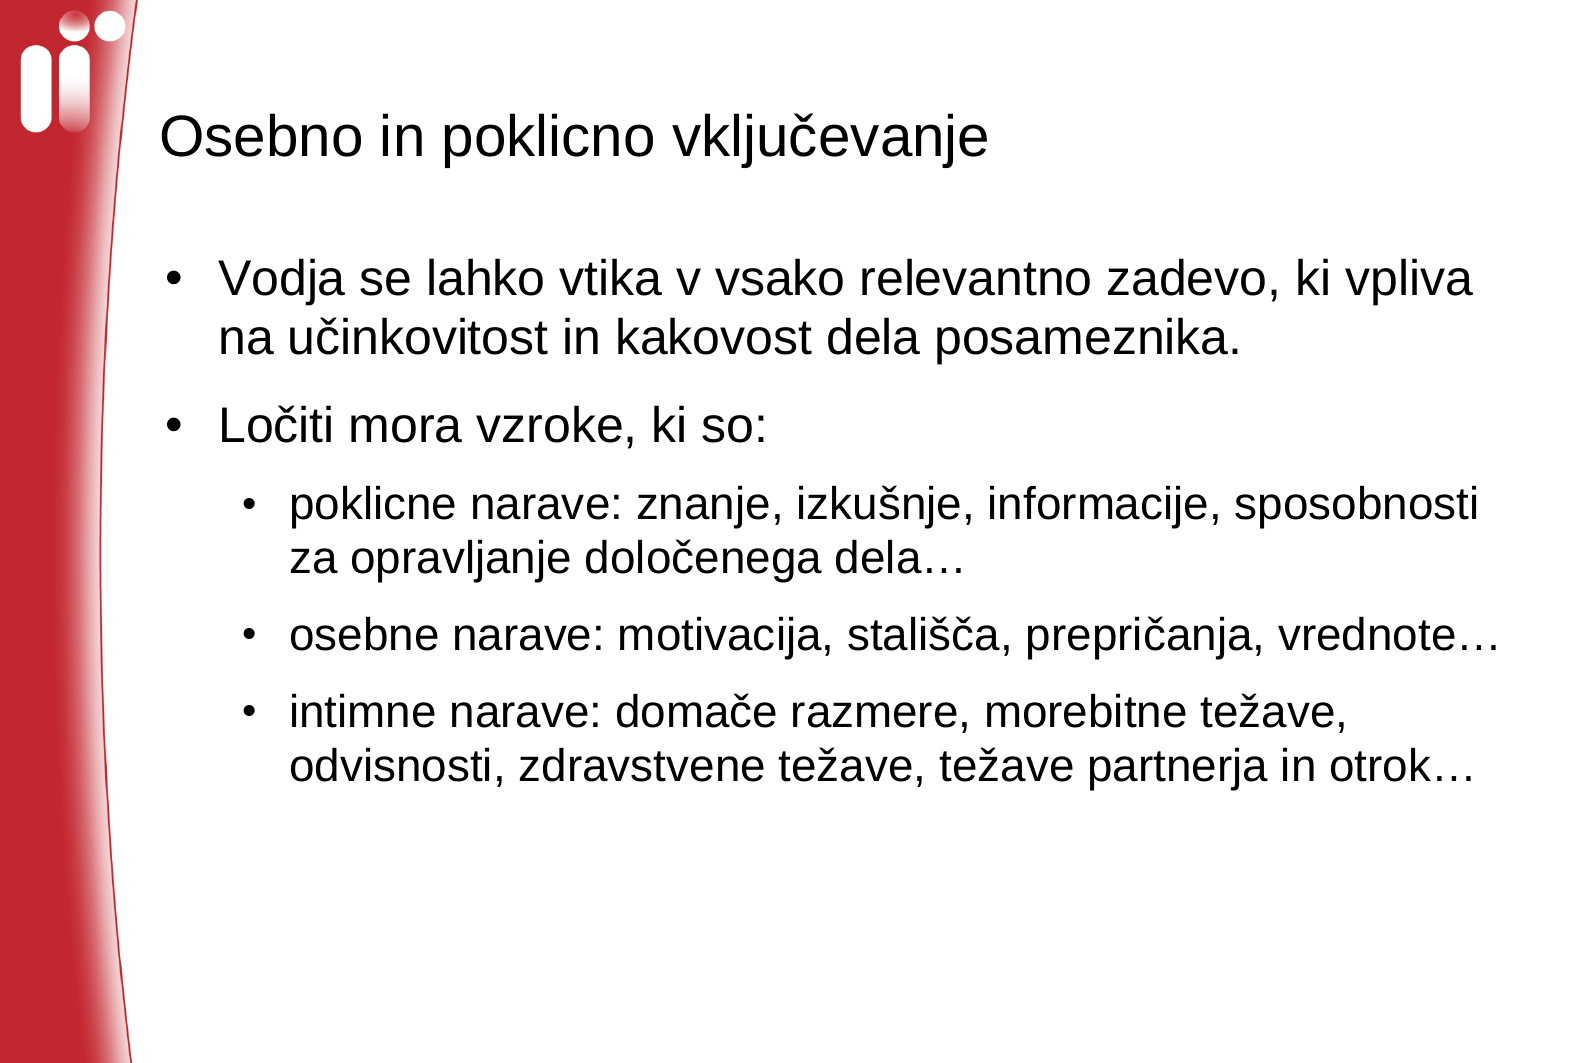

# Osebno in poklicno vključevanje
Vodja se lahko vtika v vsako relevantno zadevo, ki vpliva na učinkovitost in kakovost dela posameznika.
Ločiti mora vzroke, ki so:
poklicne narave: znanje, izkušnje, informacije, sposobnosti za opravljanje določenega dela…
osebne narave: motivacija, stališča, prepričanja, vrednote…
intimne narave: domače razmere, morebitne težave, odvisnosti, zdravstvene težave, težave partnerja in otrok…